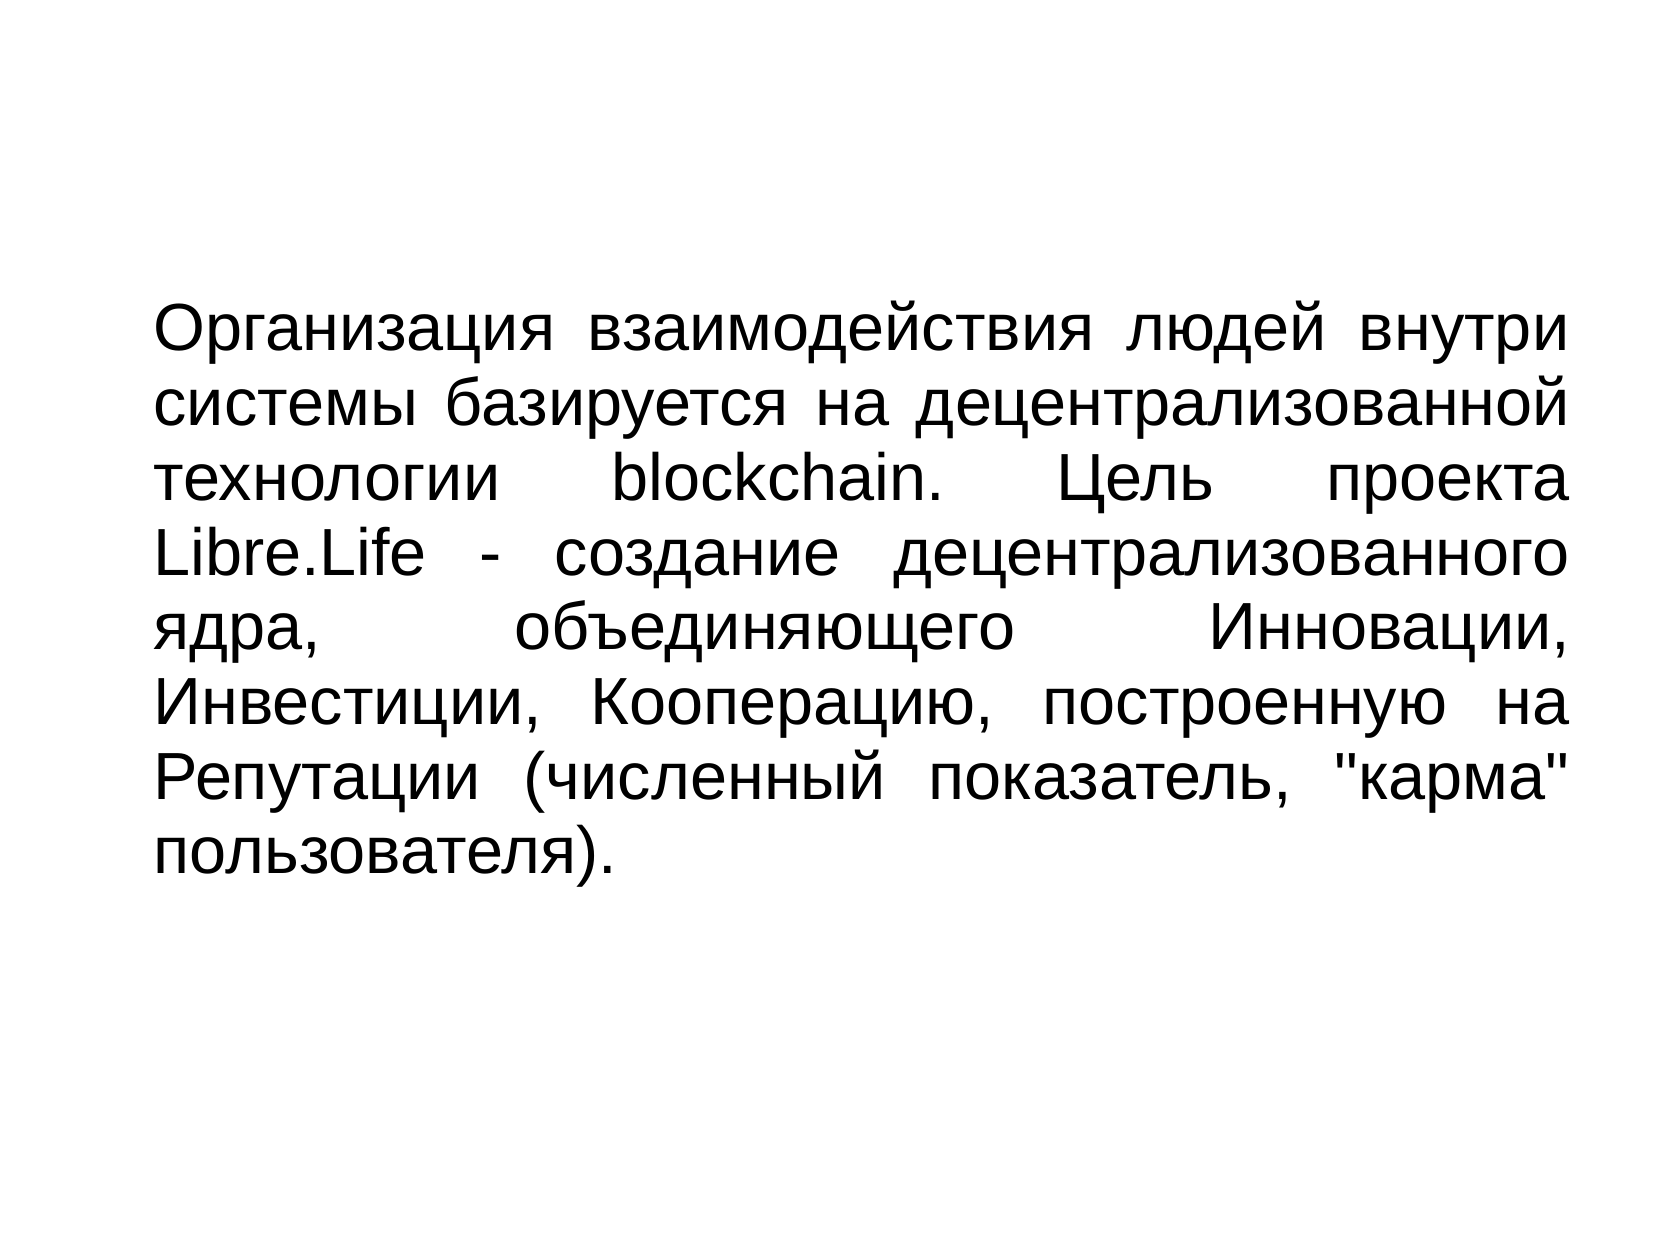

#
Организация взаимодействия людей внутри системы базируется на децентрализованной технологии blockchain. Цель проекта Libre.Life - создание децентрализованного ядра, объединяющего Инновации, Инвестиции, Кооперацию, построенную на Репутации (численный показатель, "карма" пользователя).